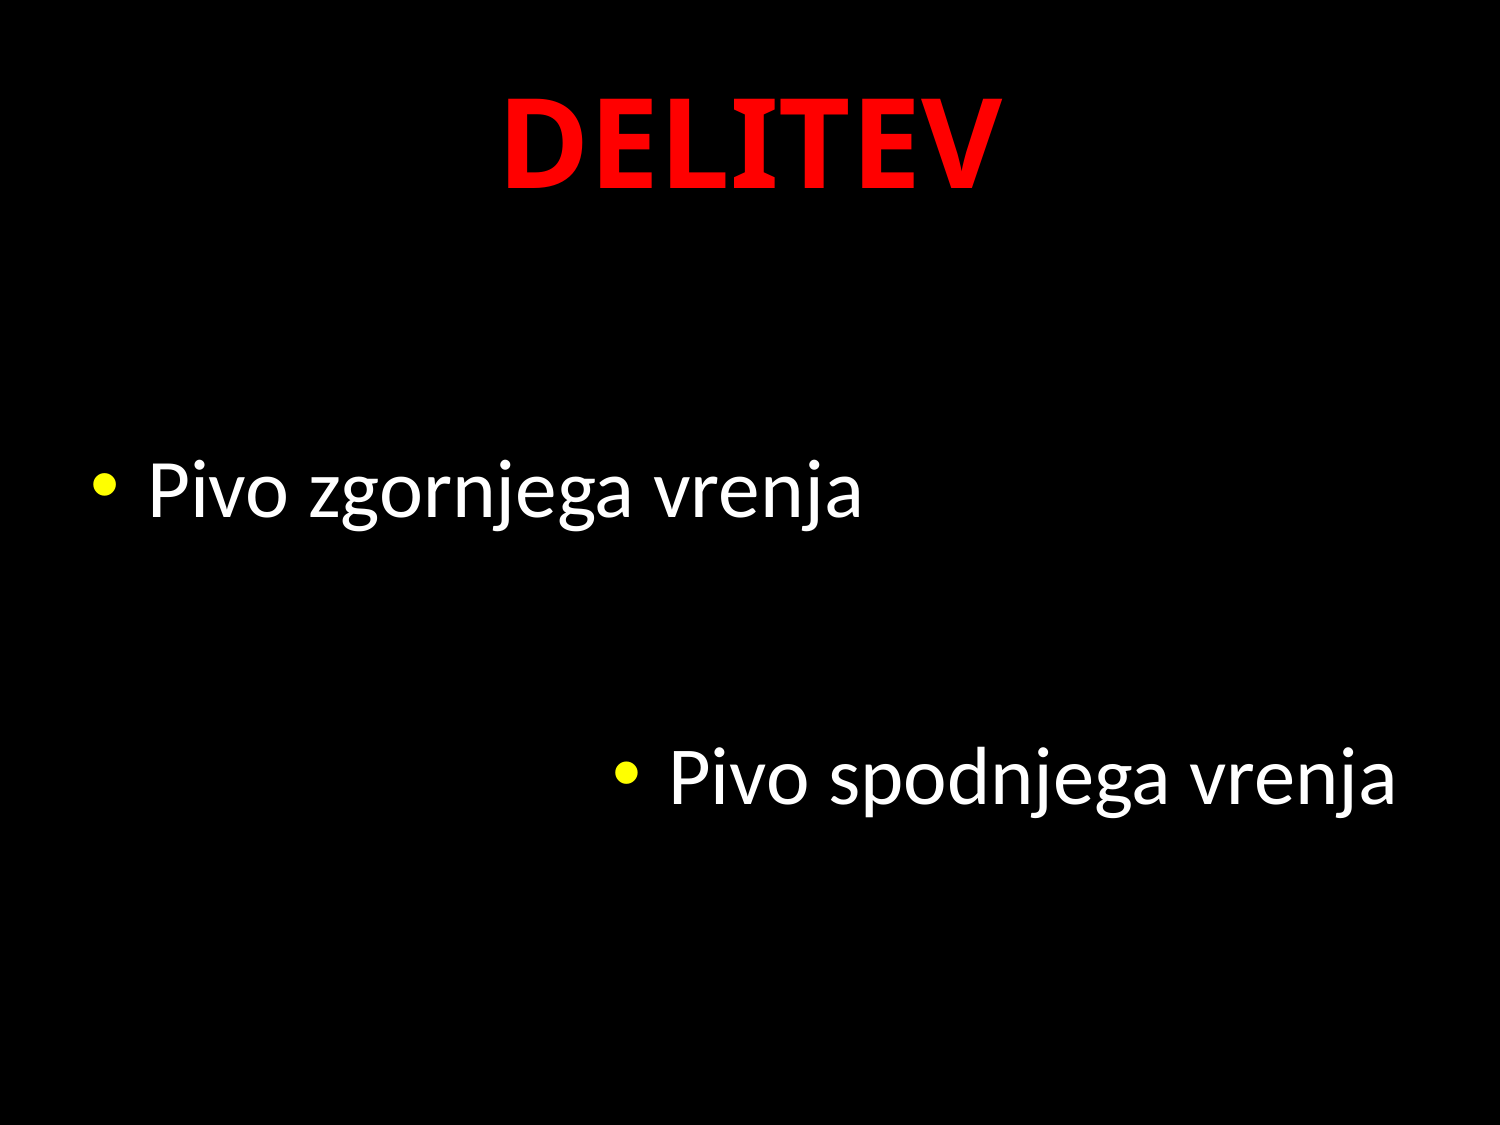

# DELITEV
Pivo zgornjega vrenja
Pivo spodnjega vrenja